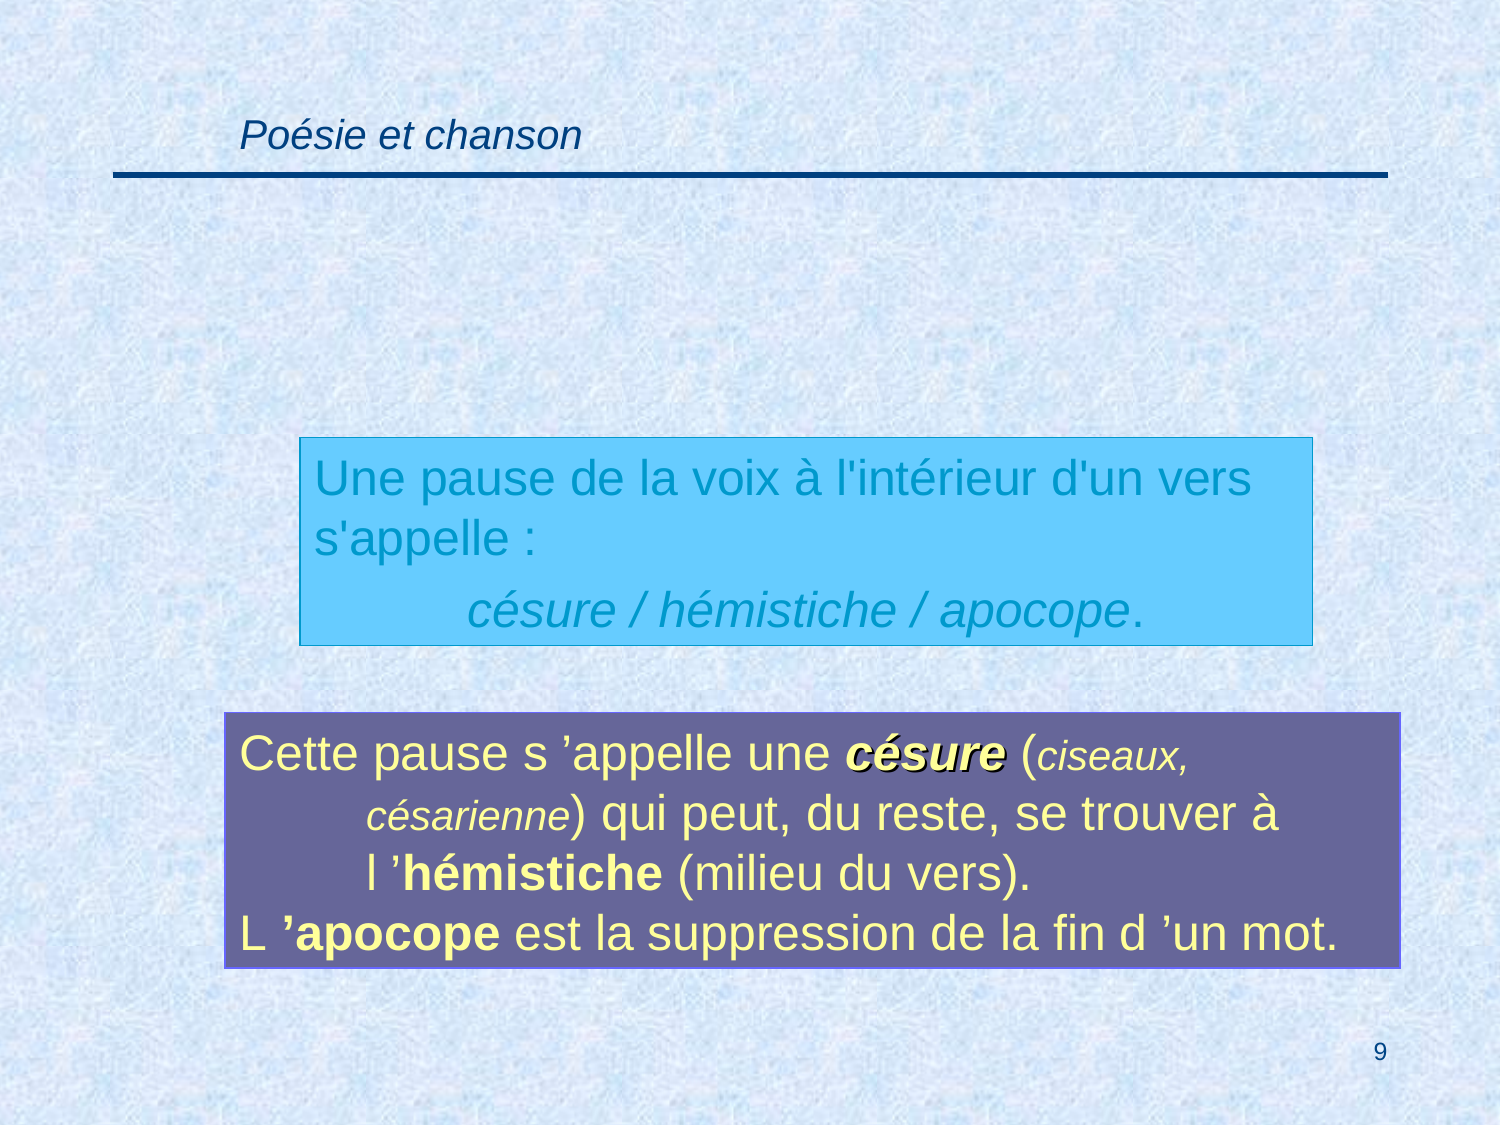

Poésie et chanson
Une pause de la voix à l'intérieur d'un vers s'appelle :
césure / hémistiche / apocope.
Cette pause s ’appelle une césure (ciseaux, césarienne) qui peut, du reste, se trouver à l ’hémistiche (milieu du vers).
L ’apocope est la suppression de la fin d ’un mot.
9